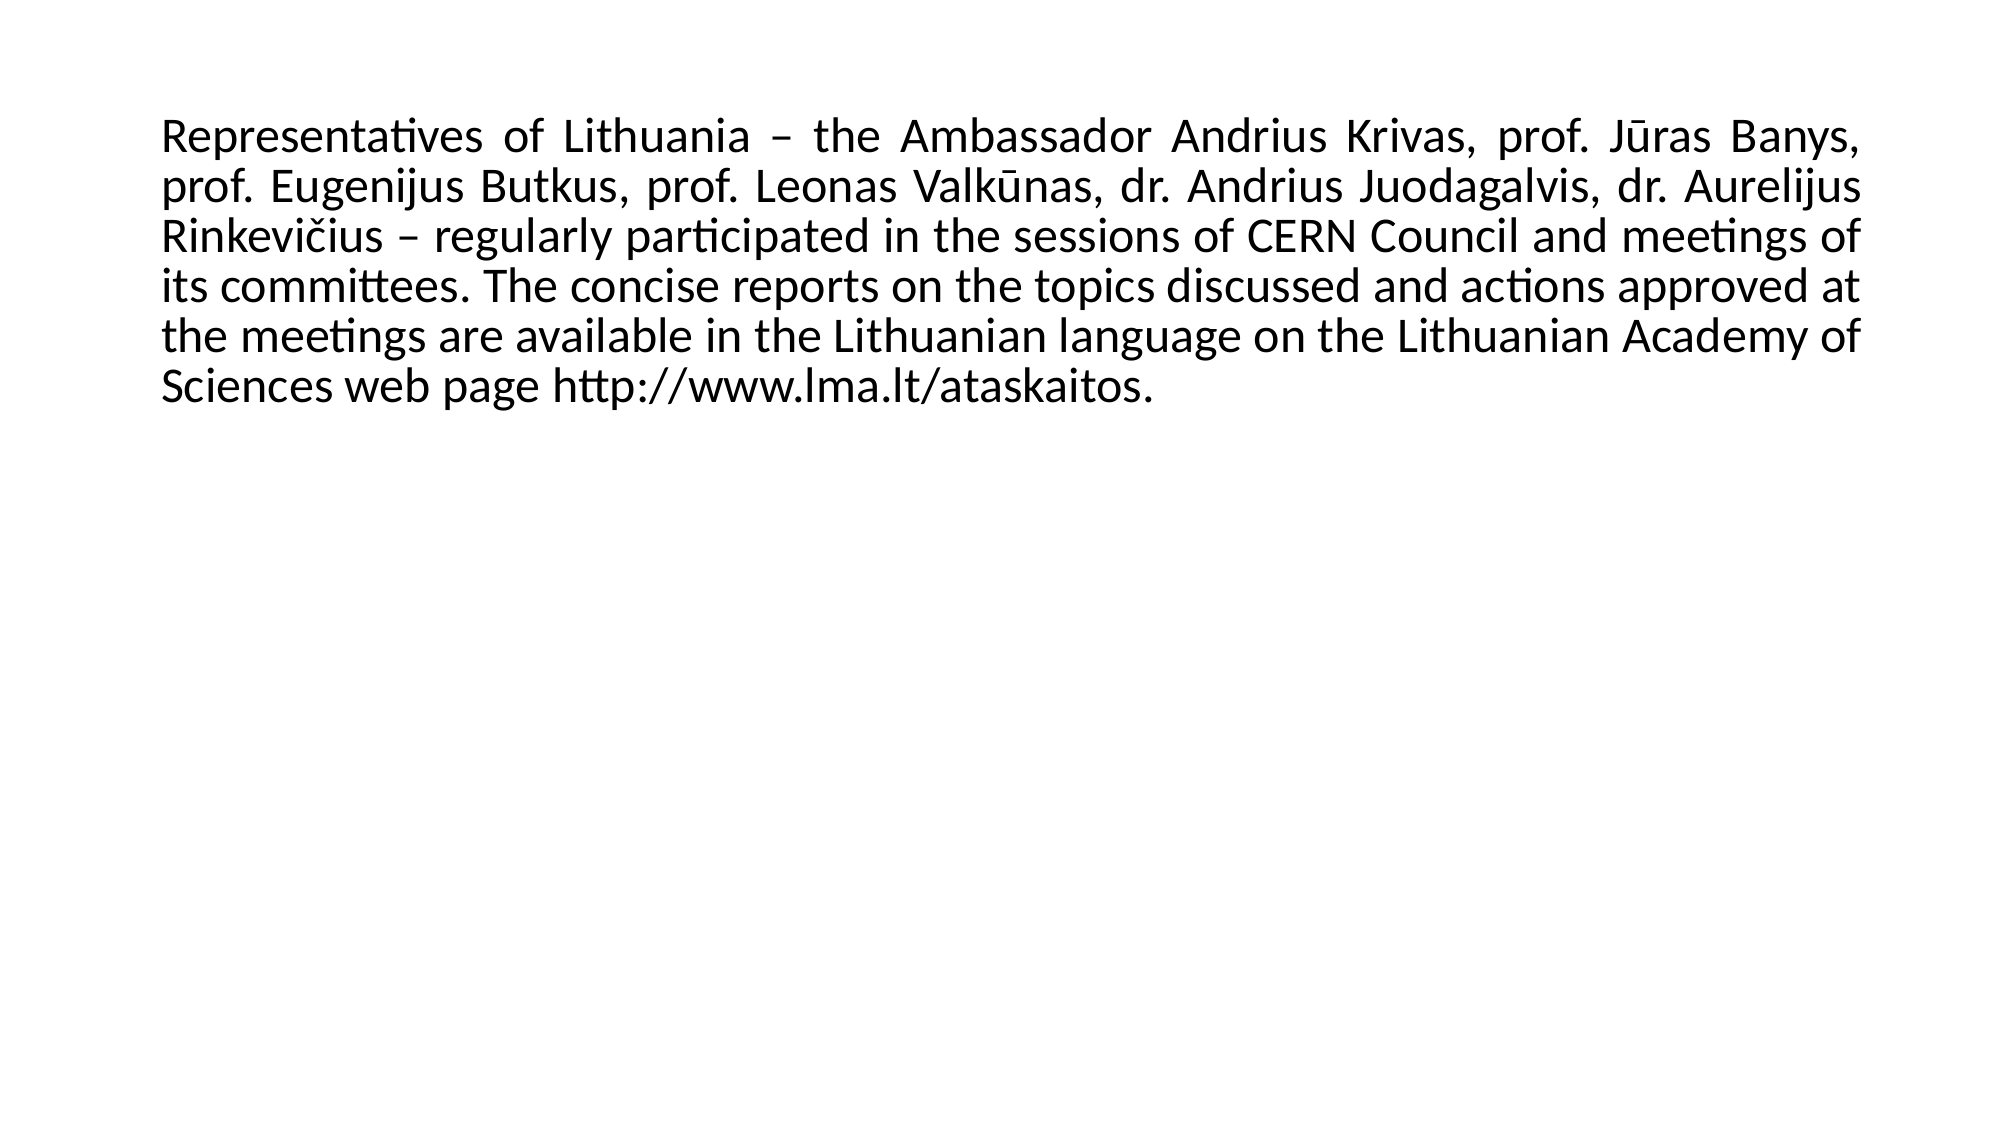

Representatives of Lithuania – the Ambassador Andrius Krivas, prof. Jūras Banys, prof. Eugenijus Butkus, prof. Leonas Valkūnas, dr. Andrius Juodagalvis, dr. Aurelijus Rinkevičius – regularly participated in the sessions of CERN Council and meetings of its committees. The concise reports on the topics discussed and actions approved at the meetings are available in the Lithuanian language on the Lithuanian Academy of Sciences web page http://www.lma.lt/ataskaitos.